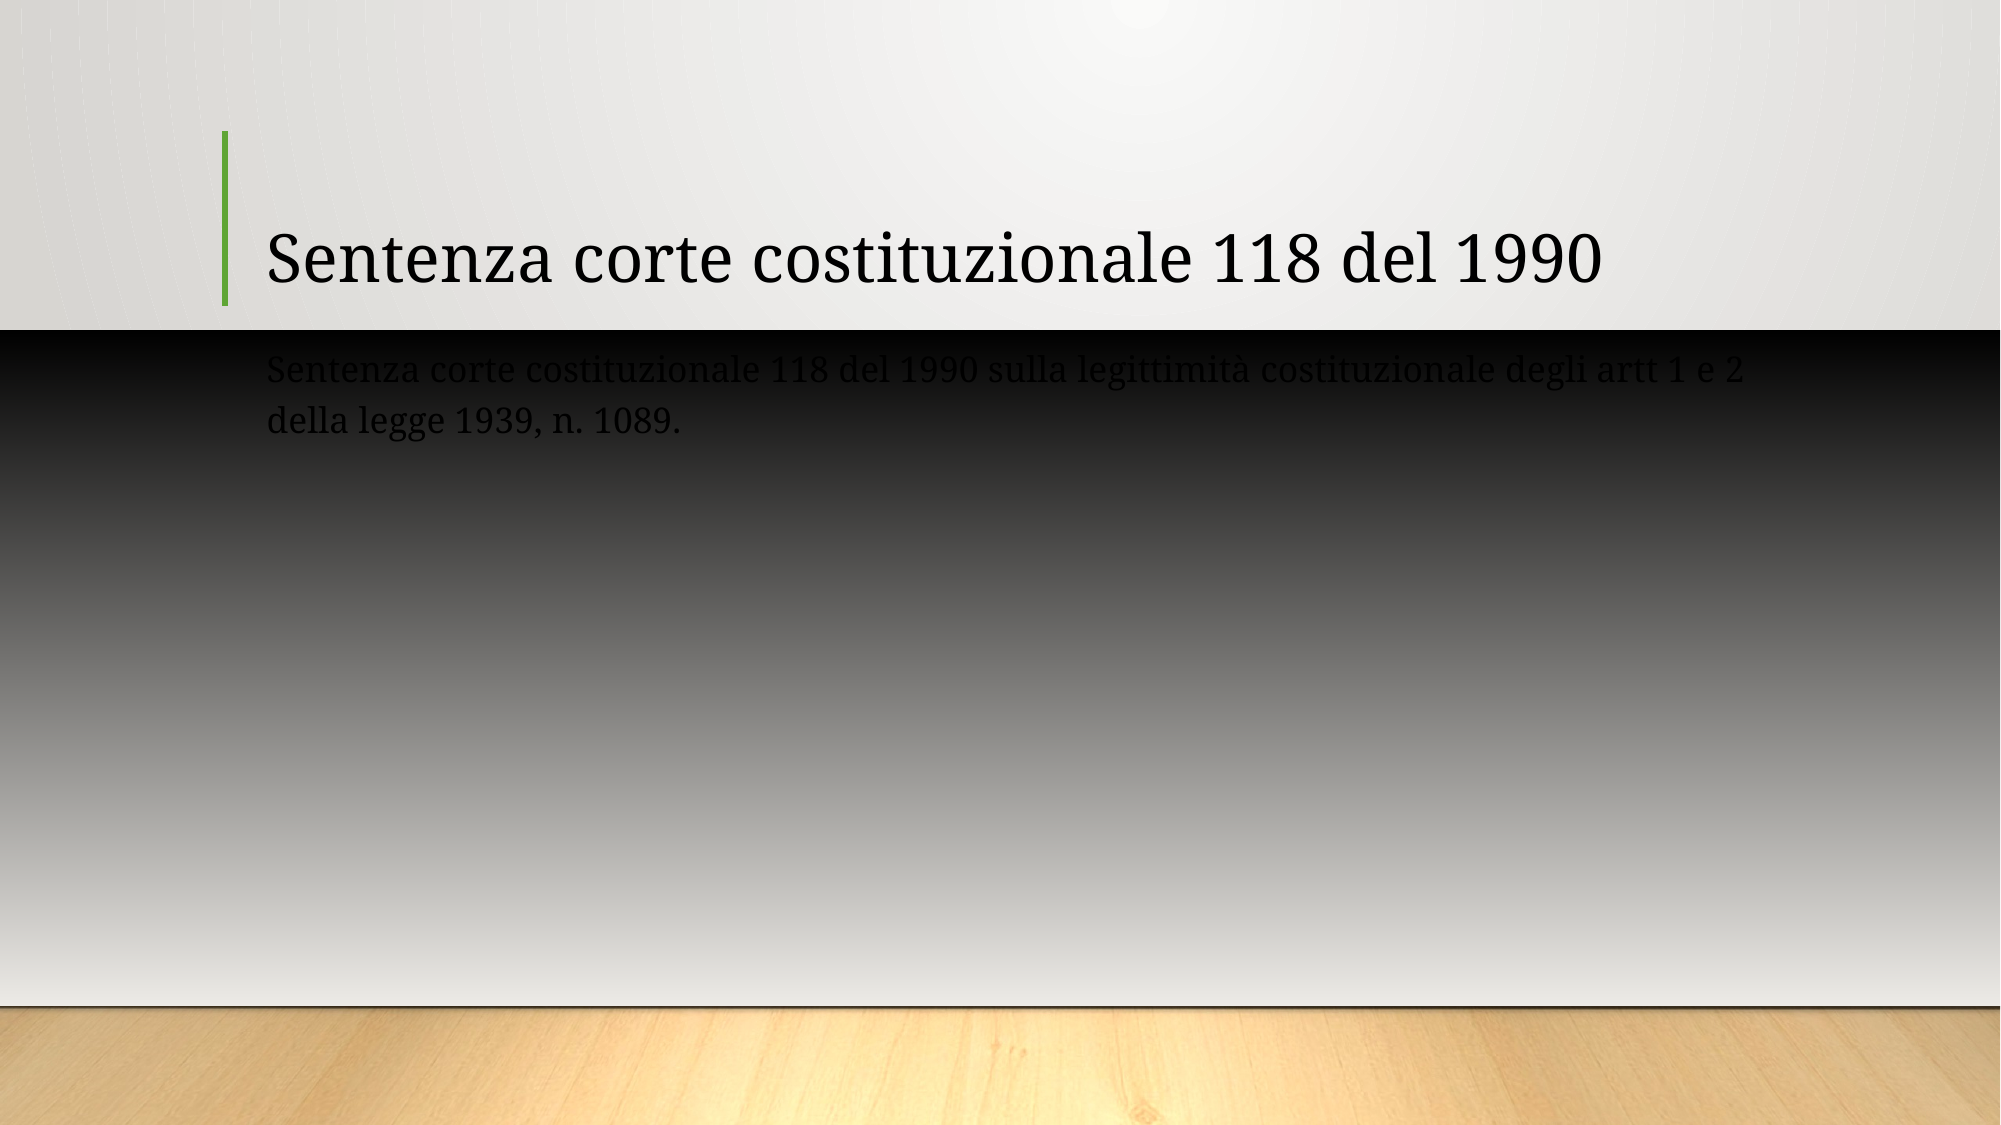

# Sentenza corte costituzionale 118 del 1990
Sentenza corte costituzionale 118 del 1990 sulla legittimità costituzionale degli artt 1 e 2 della legge 1939, n. 1089.